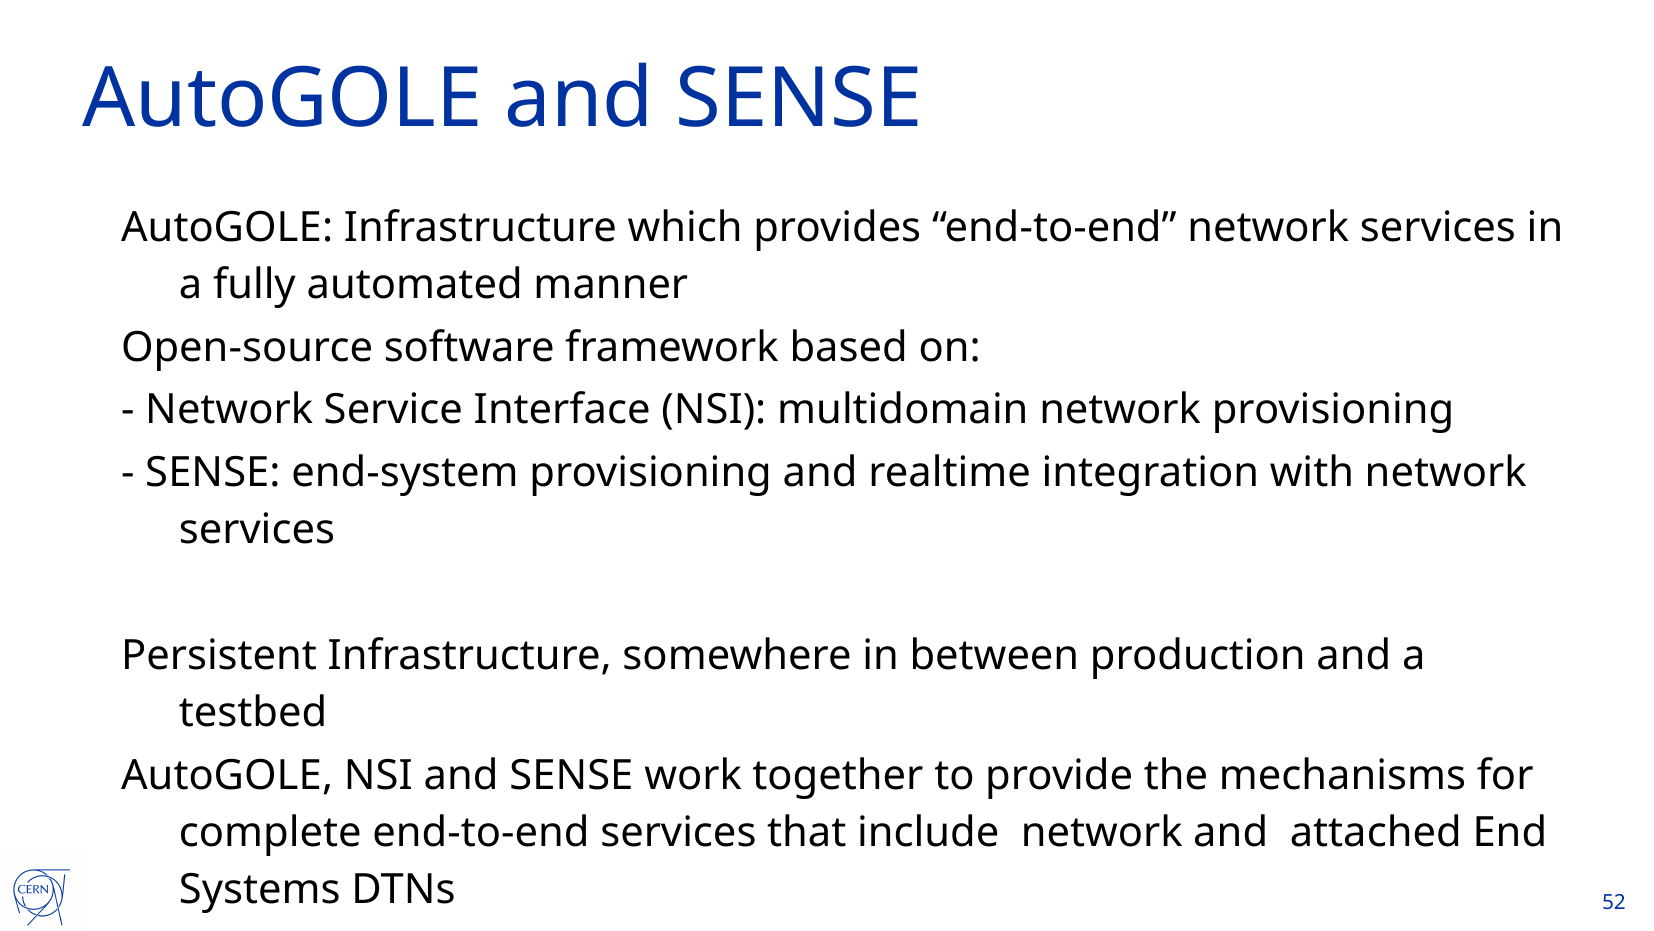

# AutoGOLE and SENSE
AutoGOLE: Infrastructure which provides “end-to-end” network services in a fully automated manner
Open-source software framework based on:
- Network Service Interface (NSI): multidomain network provisioning
- SENSE: end-system provisioning and realtime integration with network services
Persistent Infrastructure, somewhere in between production and a testbed
AutoGOLE, NSI and SENSE work together to provide the mechanisms for complete end-to-end services that include network and attached End Systems DTNs
Circuit provisioning functionality used by NOTED and Scitags demo for SC22
52